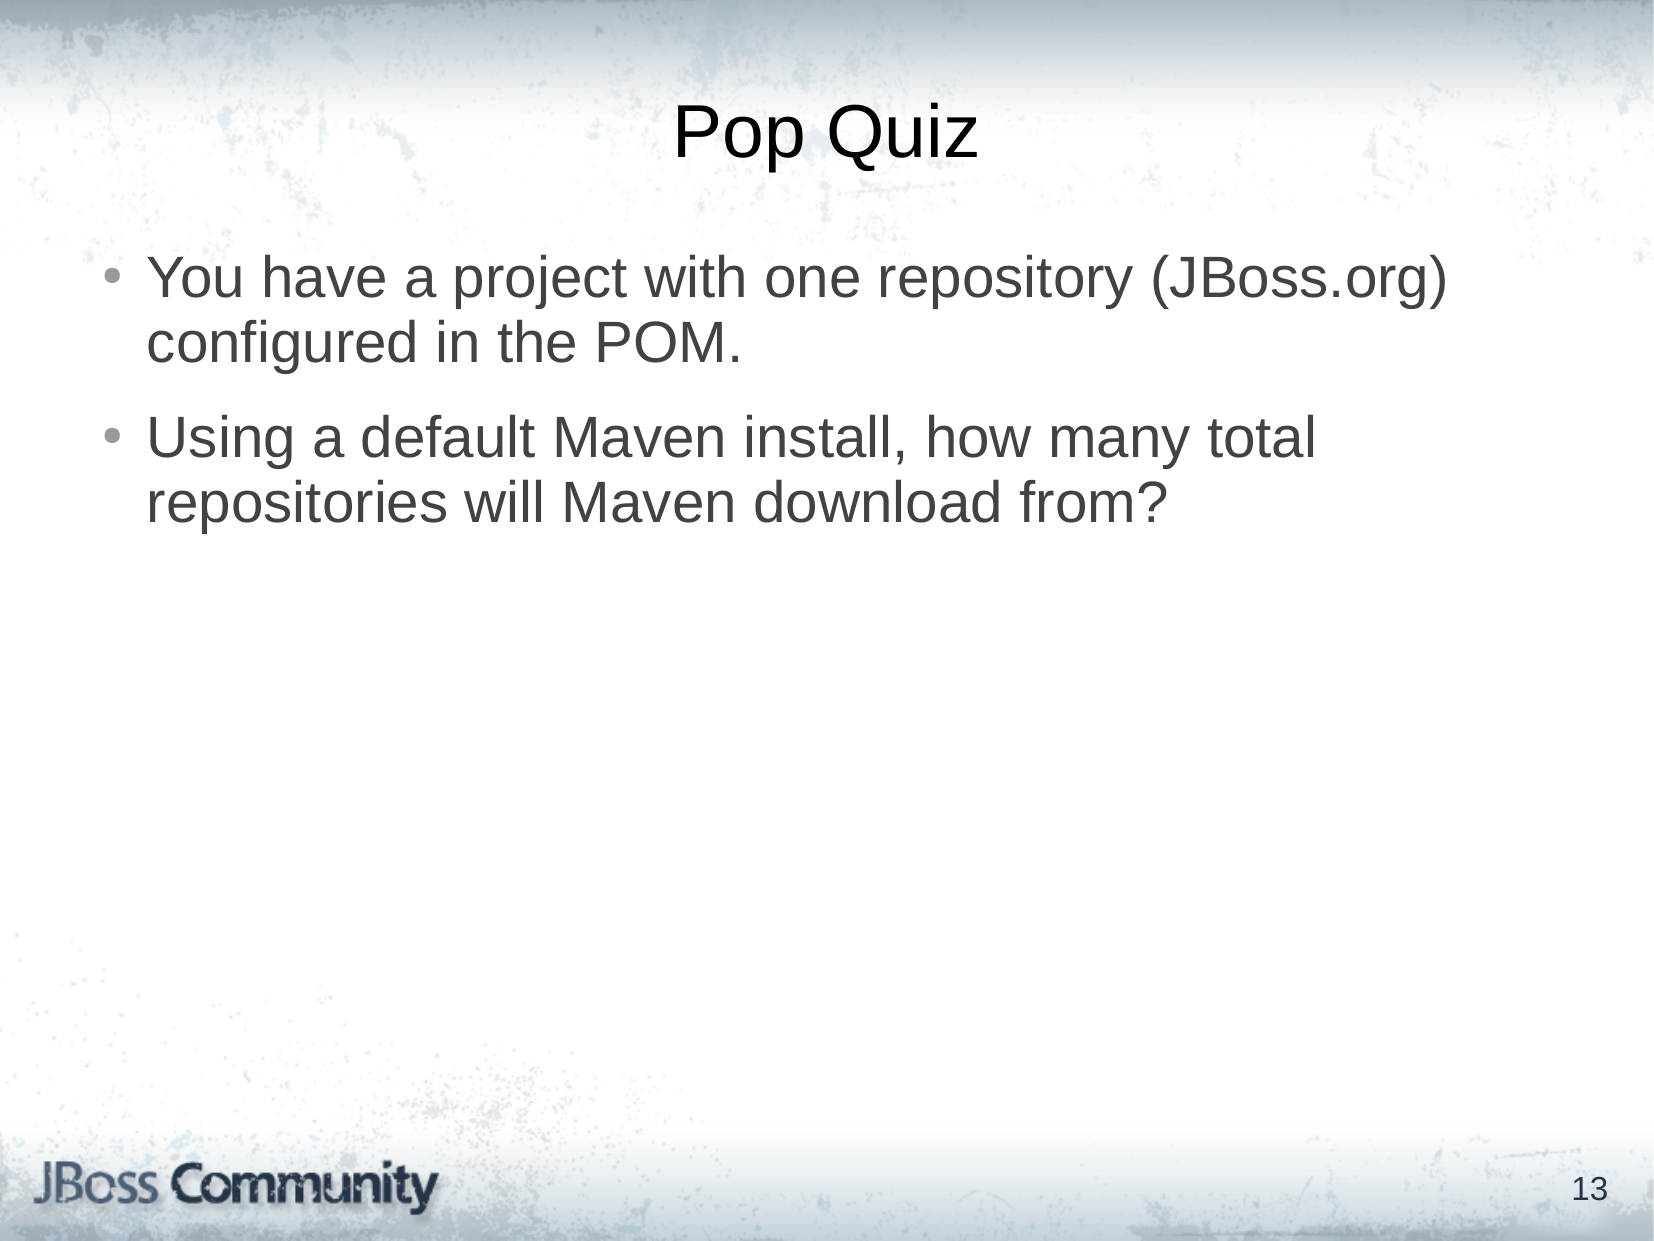

# Pop Quiz
You have a project with one repository (JBoss.org) configured in the POM.
Using a default Maven install, how many total repositories will Maven download from?